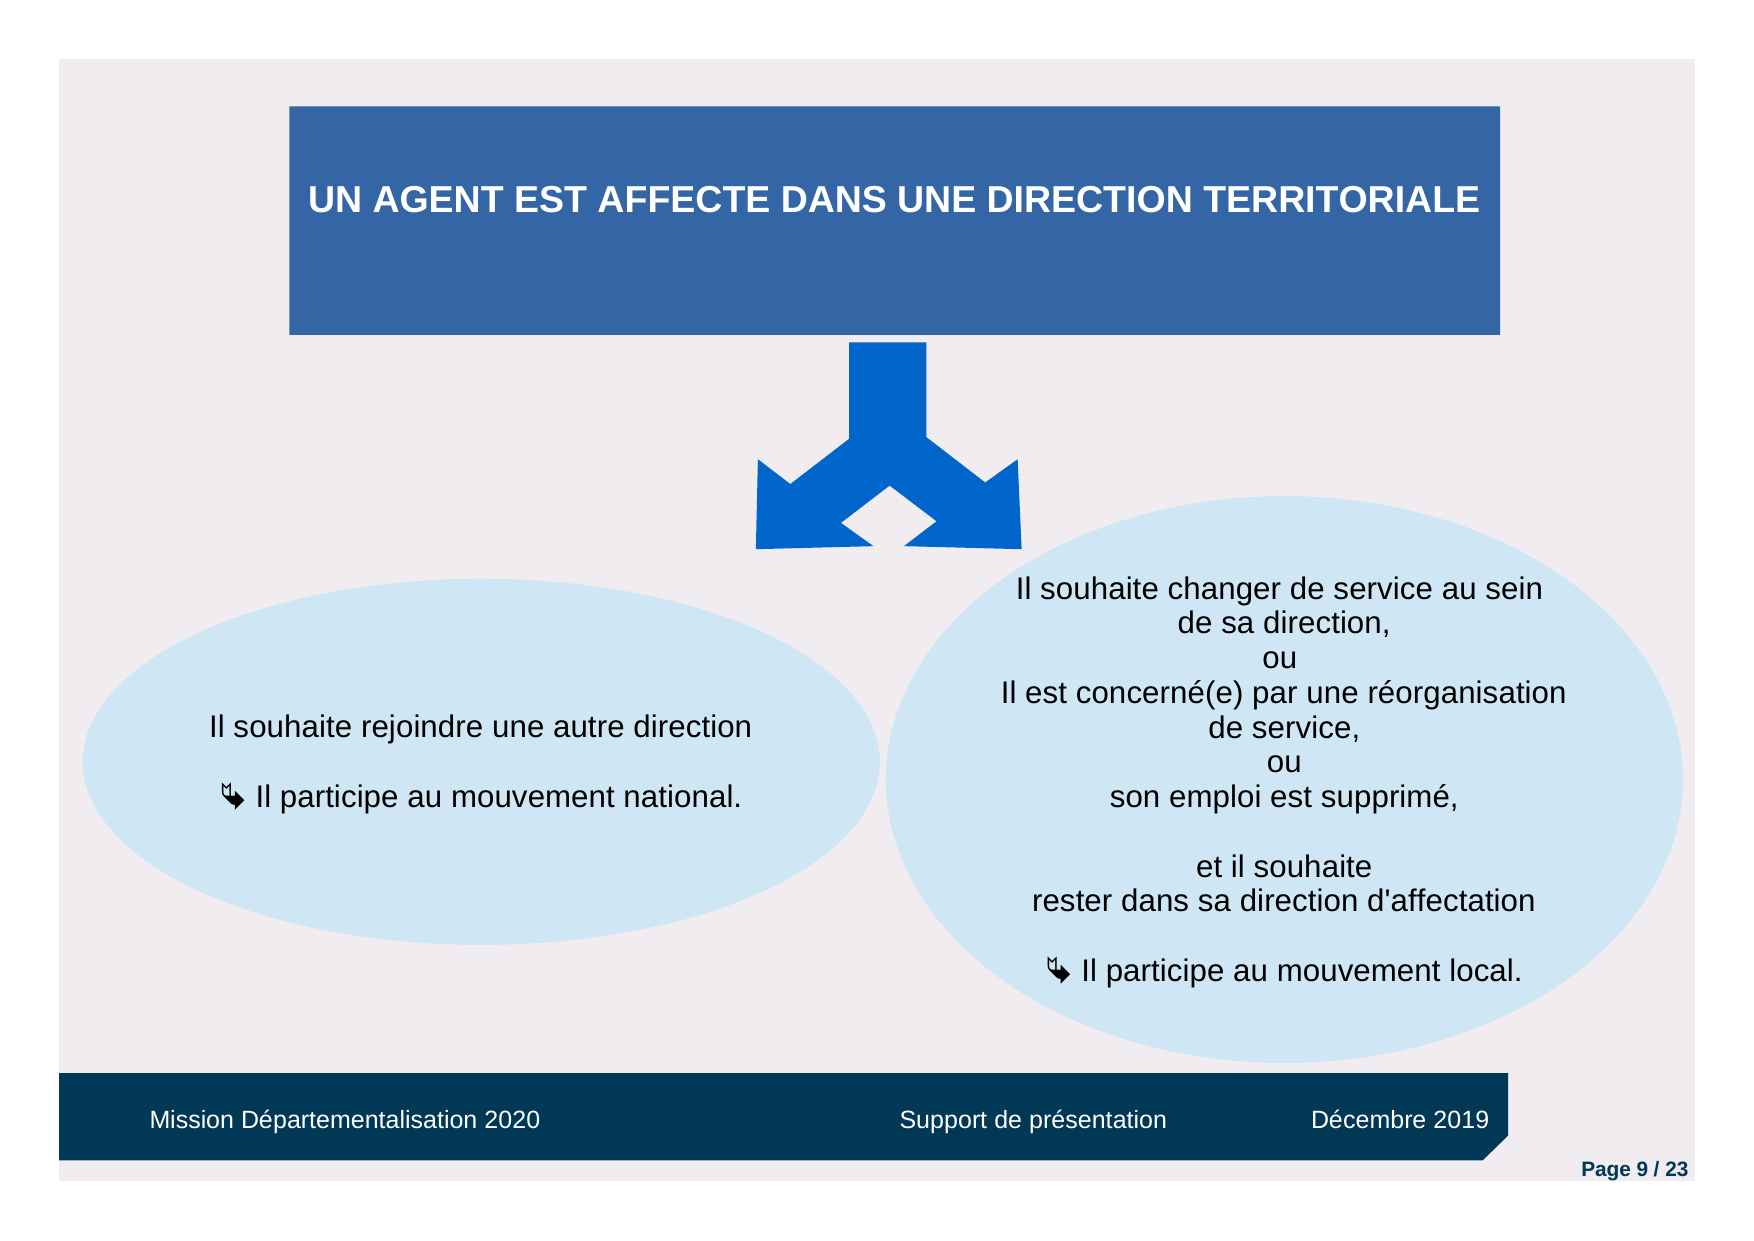

UN AGENT EST AFFECTE DANS UNE DIRECTION TERRITORIALE
Il souhaite changer de service au sein
de sa direction,
ou
Il est concerné(e) par une réorganisation
de service,
ou
son emploi est supprimé,
et il souhaite
rester dans sa direction d'affectation
 Il participe au mouvement local.
Il souhaite rejoindre une autre direction
 Il participe au mouvement national.